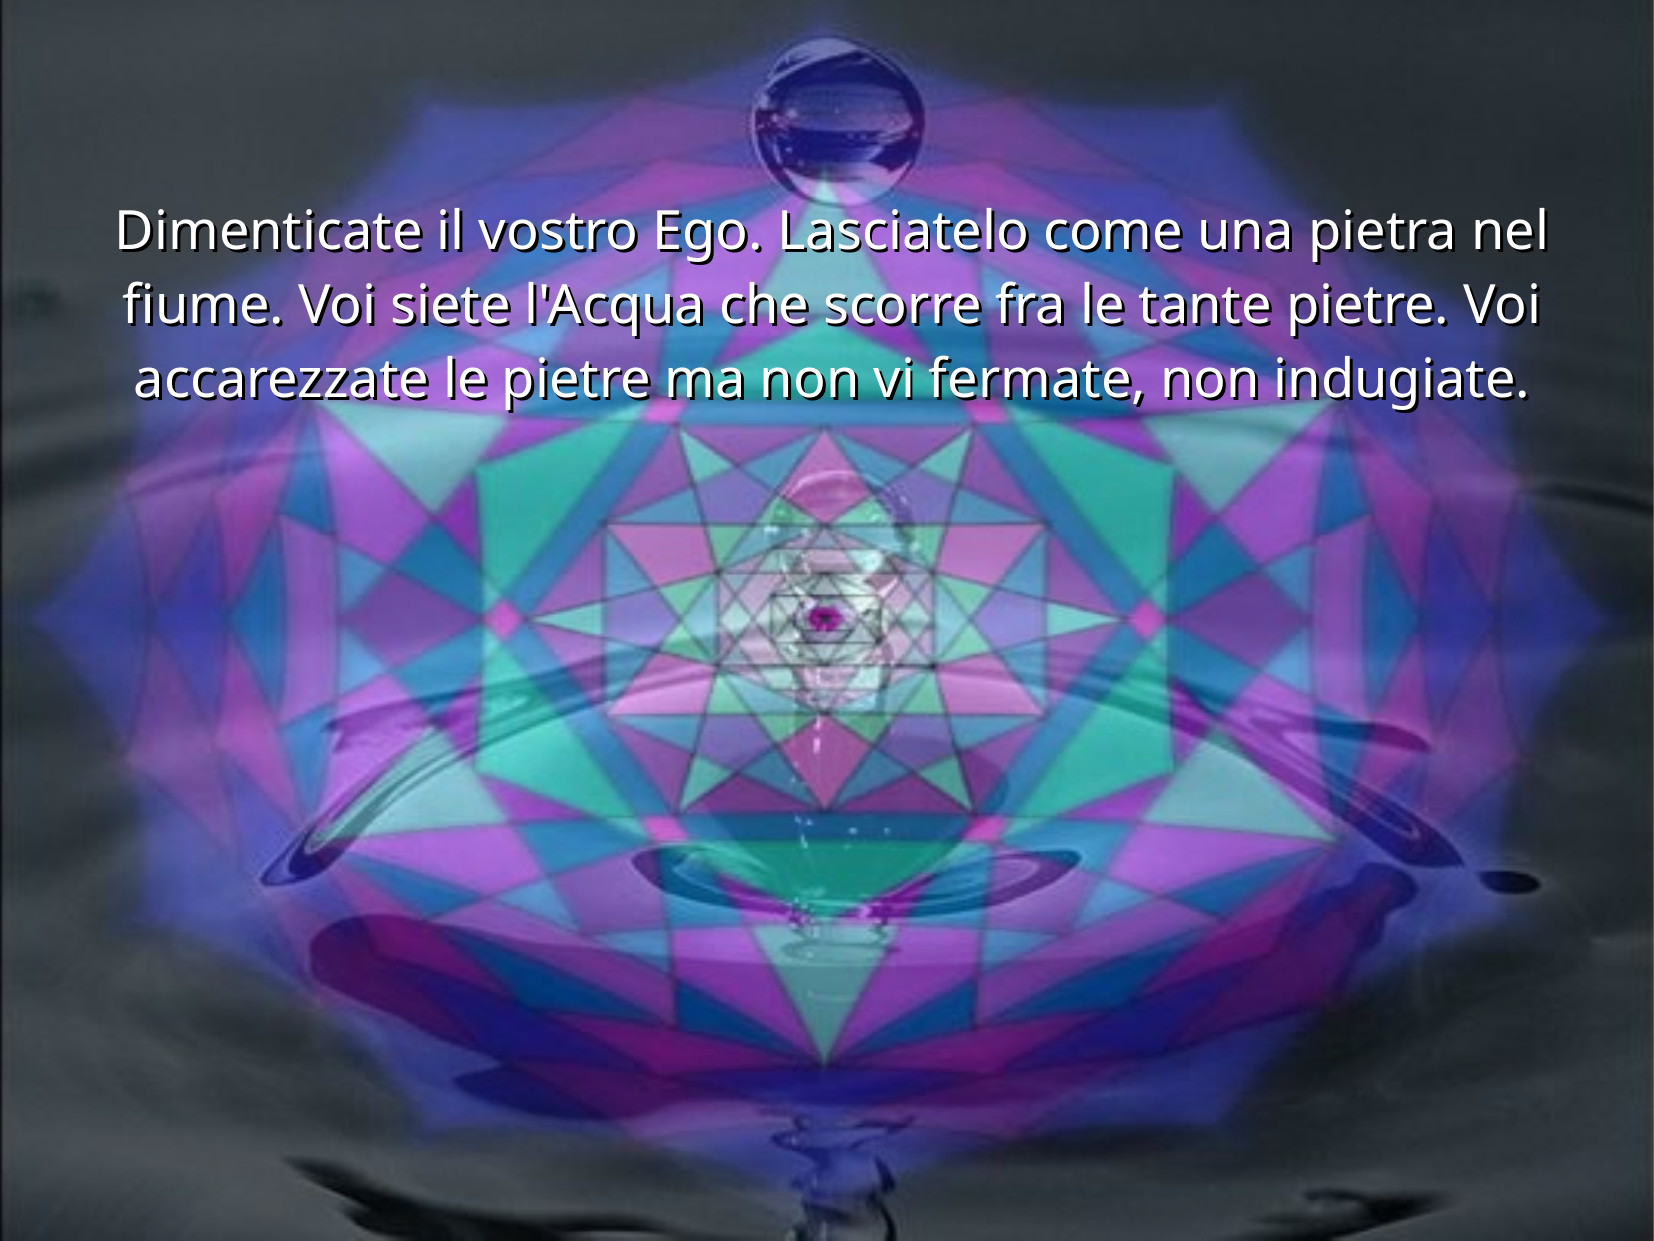

# Dimenticate il vostro Ego. Lasciatelo come una pietra nel fiume. Voi siete l'Acqua che scorre fra le tante pietre. Voi accarezzate le pietre ma non vi fermate, non indugiate.